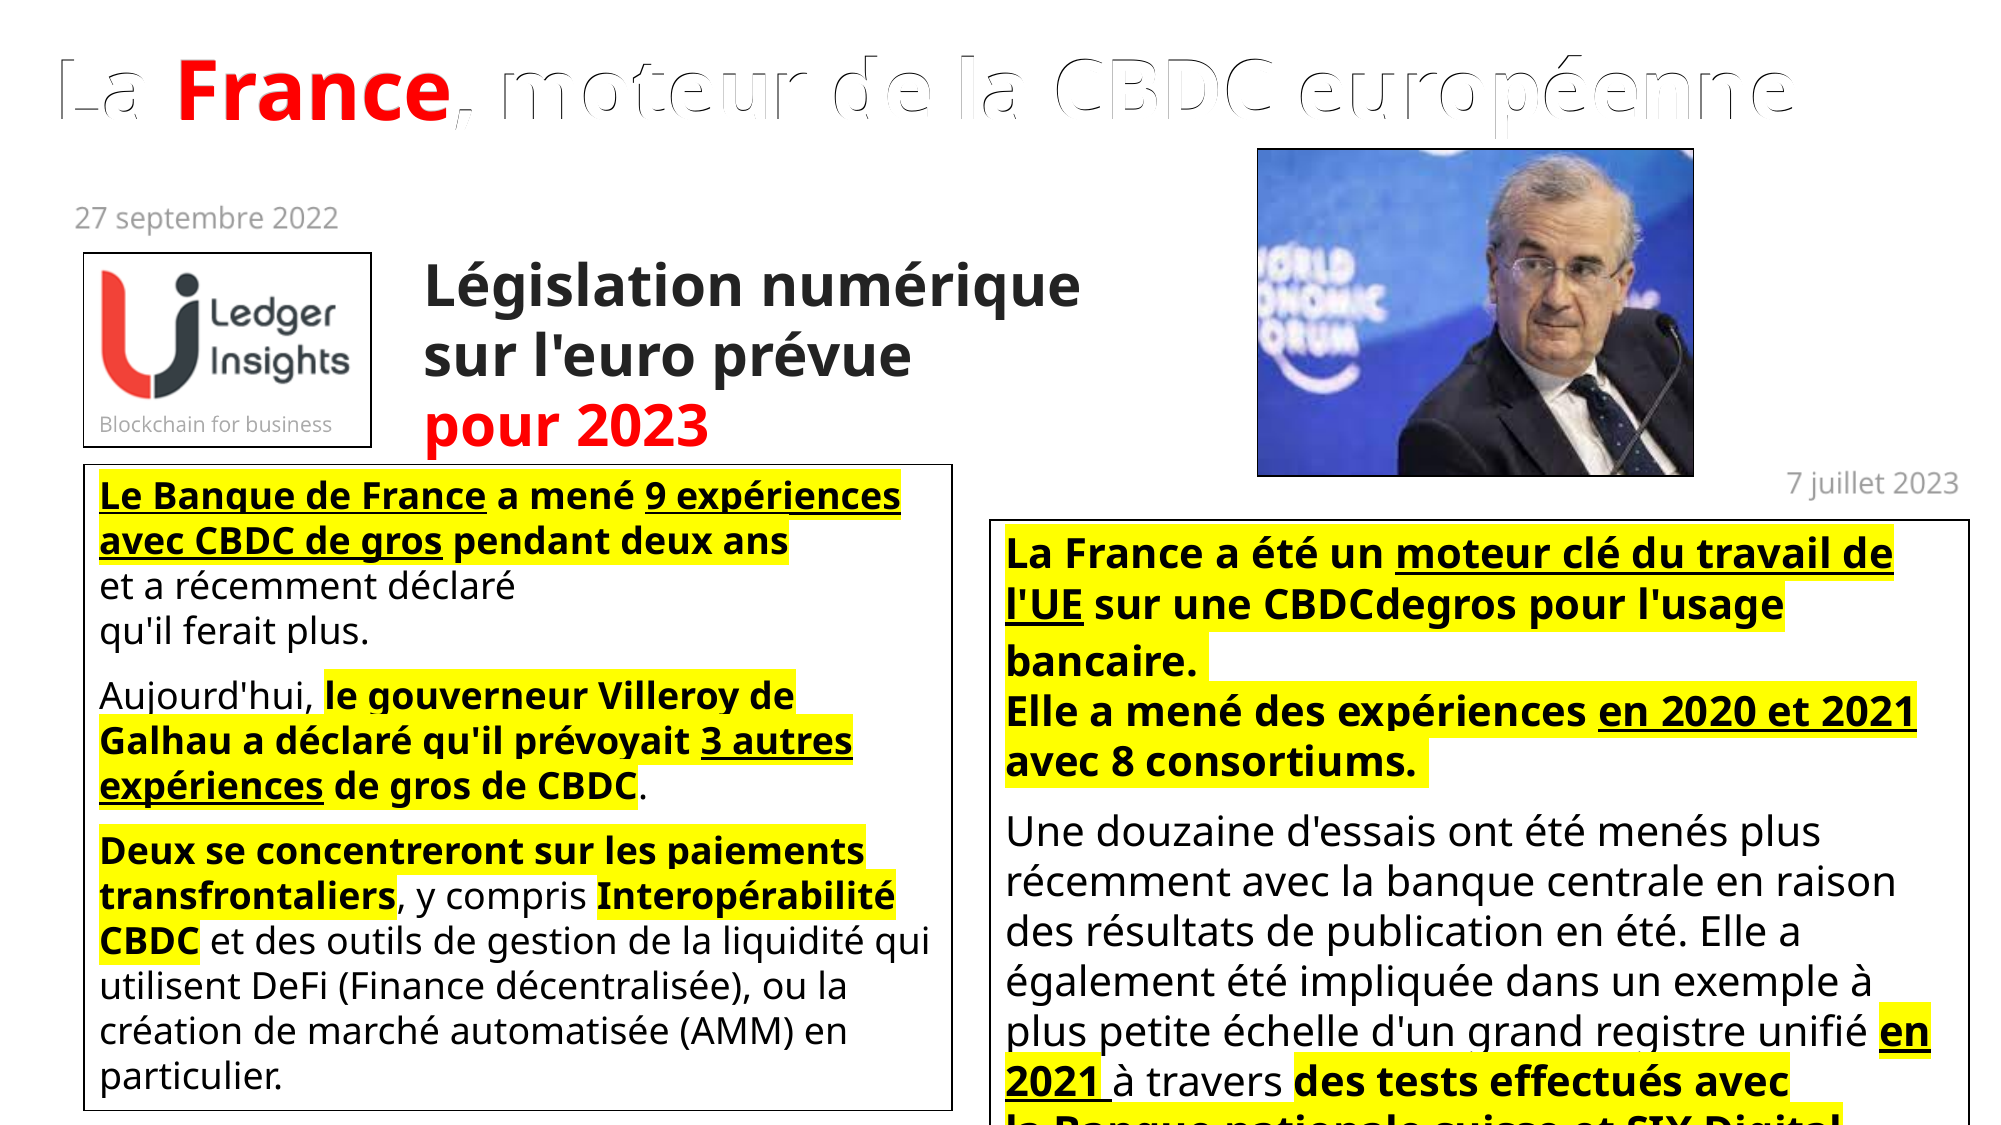

La France, moteur de la CBDC européenne
Législation numérique
sur l'euro prévue
pour 2023
Le Banque de France a mené 9 expériences avec CBDC de gros pendant deux ans
et a récemment déclaré
qu'il ferait plus.
Aujourd'hui, le gouverneur Villeroy de Galhau a déclaré qu'il prévoyait 3 autres expériences de gros de CBDC.
Deux se concentreront sur les paiements transfrontaliers, y compris Interopérabilité CBDC et des outils de gestion de la liquidité qui utilisent DeFi (Finance décentralisée), ou la création de marché automatisée (AMM) en particulier.
La France a été un moteur clé du travail de l'UE sur une CBDCdegros pour l'usage bancaire.
Elle a mené des expériences en 2020 et 2021 avec 8 consortiums.
Une douzaine d'essais ont été menés plus récemment avec la banque centrale en raison des résultats de publication en été. Elle a également été impliquée dans un exemple à plus petite échelle d'un grand registre unifié en 2021 à travers des tests effectués avec la Banque nationale suisse et SIX Digital Exchange.